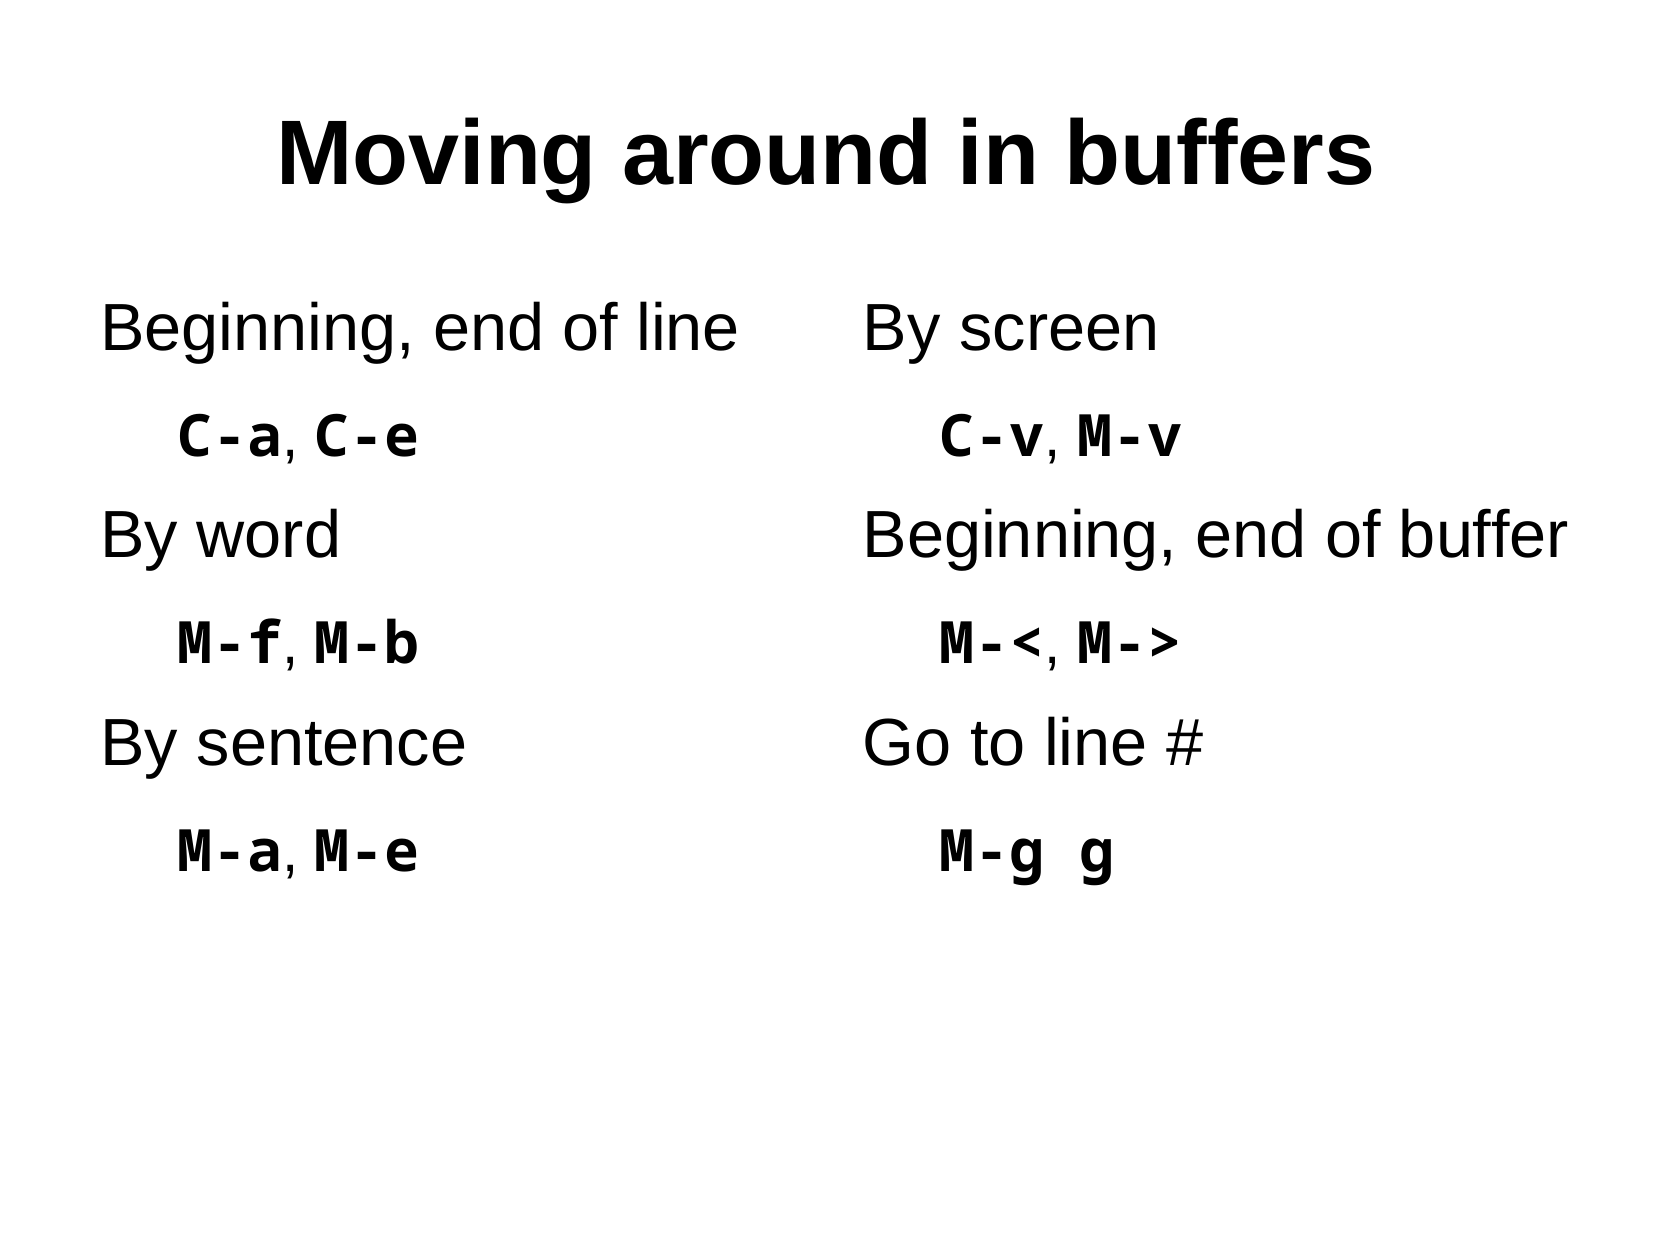

# Moving around in buffers
Beginning, end of line
C-a, C-e
By word
M-f, M-b
By sentence
M-a, M-e
By screen
C-v, M-v
Beginning, end of buffer
M-<, M->
Go to line #
M-g g